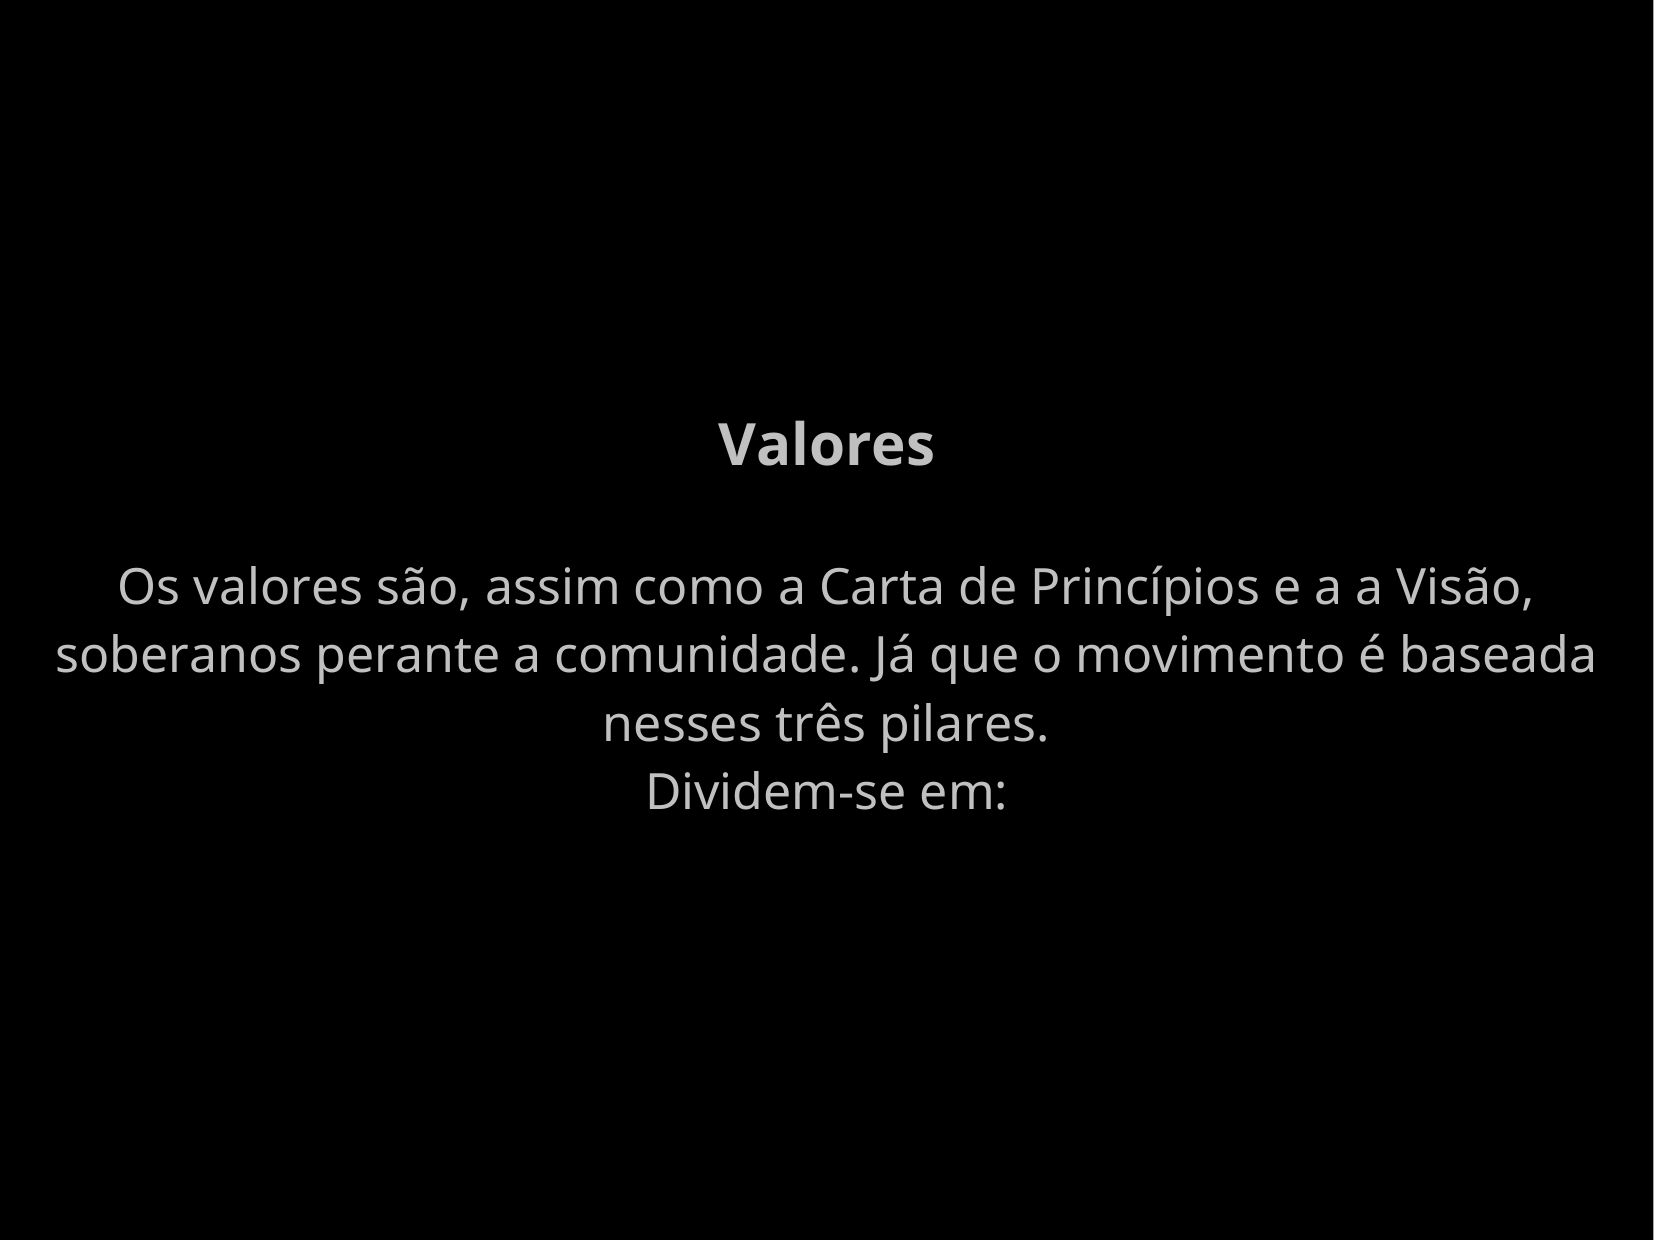

Valores
Os valores são, assim como a Carta de Princípios e a a Visão, soberanos perante a comunidade. Já que o movimento é baseada nesses três pilares.
Dividem-se em: